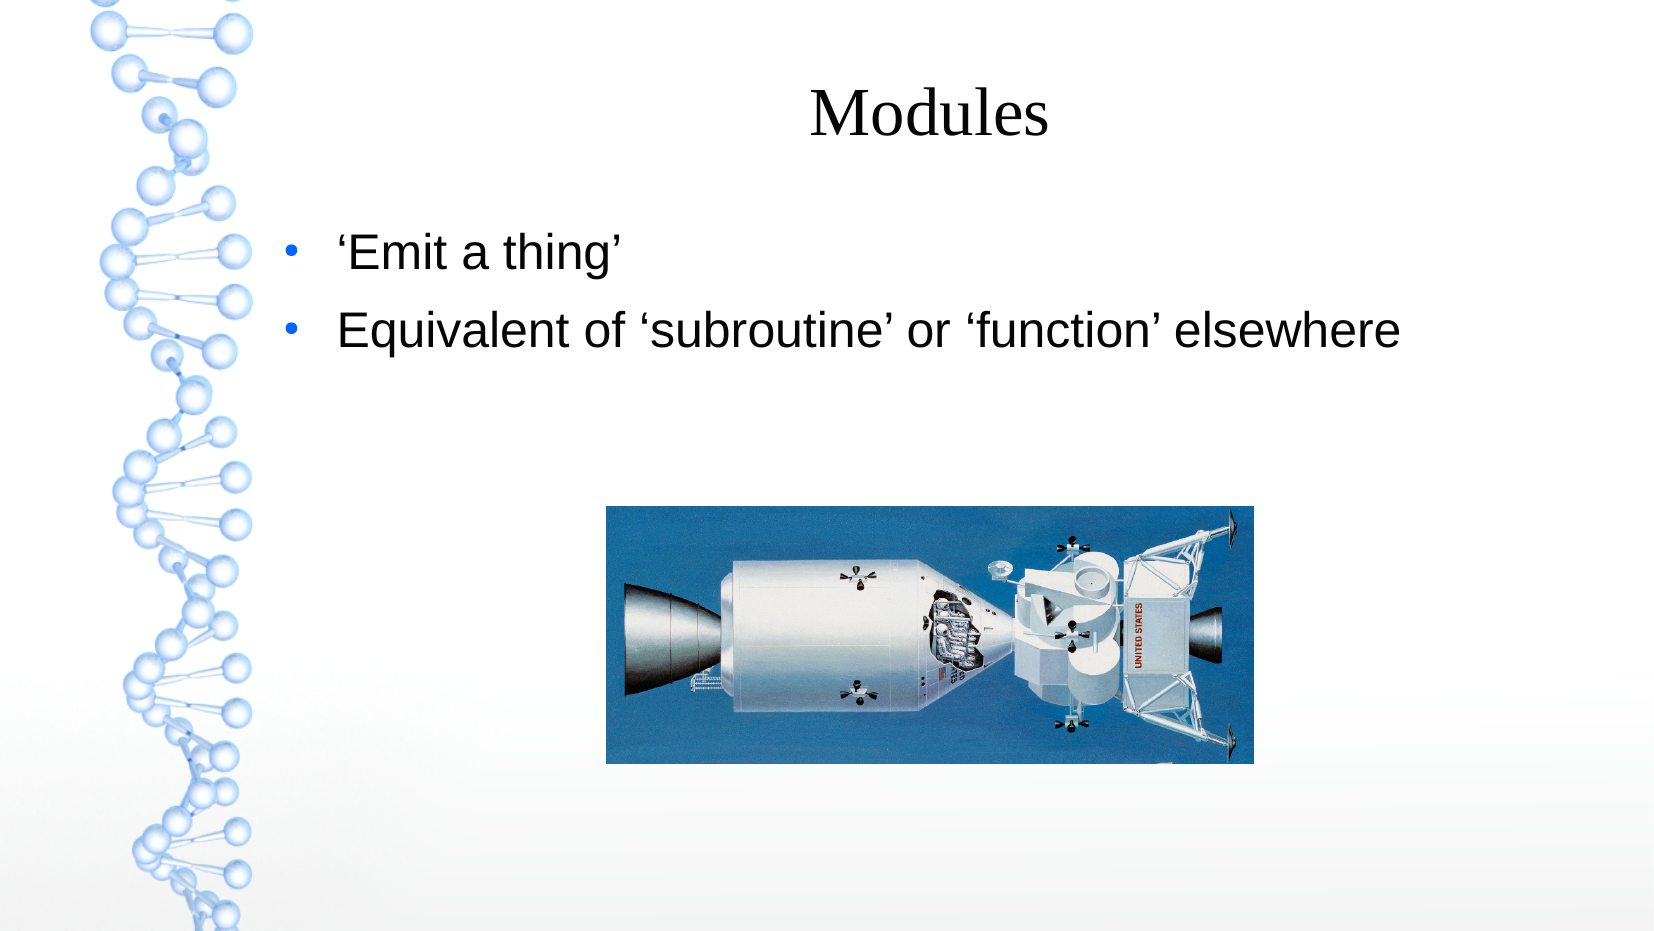

# Modules
‘Emit a thing’
Equivalent of ‘subroutine’ or ‘function’ elsewhere